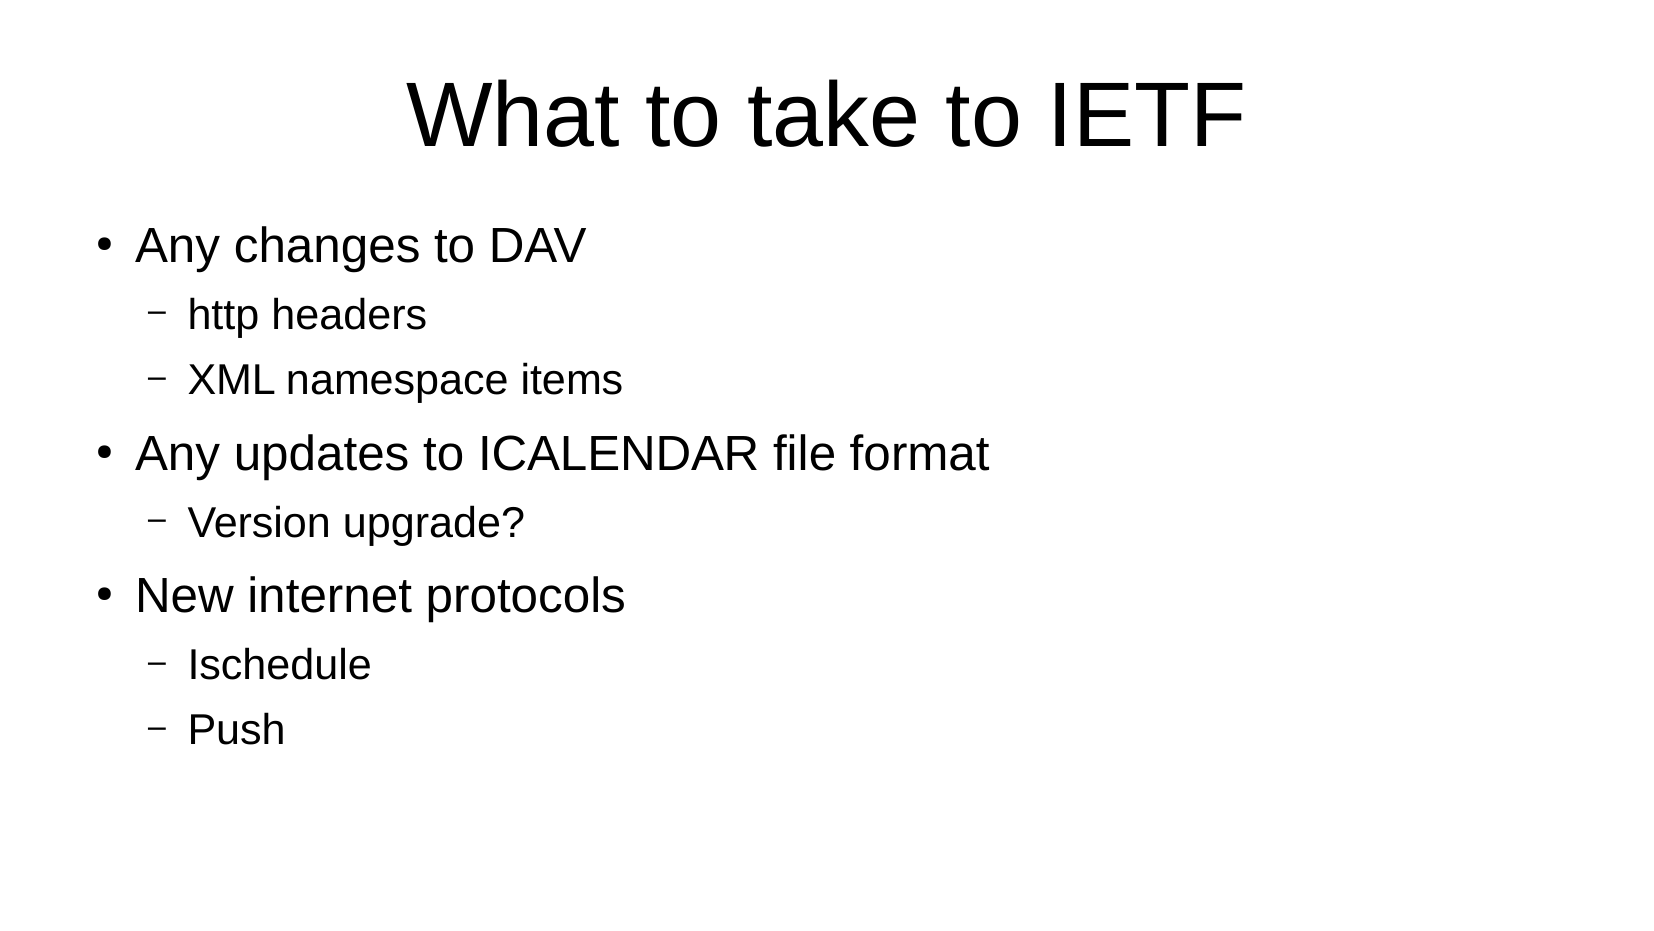

# What to take to IETF
Any changes to DAV
http headers
XML namespace items
Any updates to ICALENDAR file format
Version upgrade?
New internet protocols
Ischedule
Push